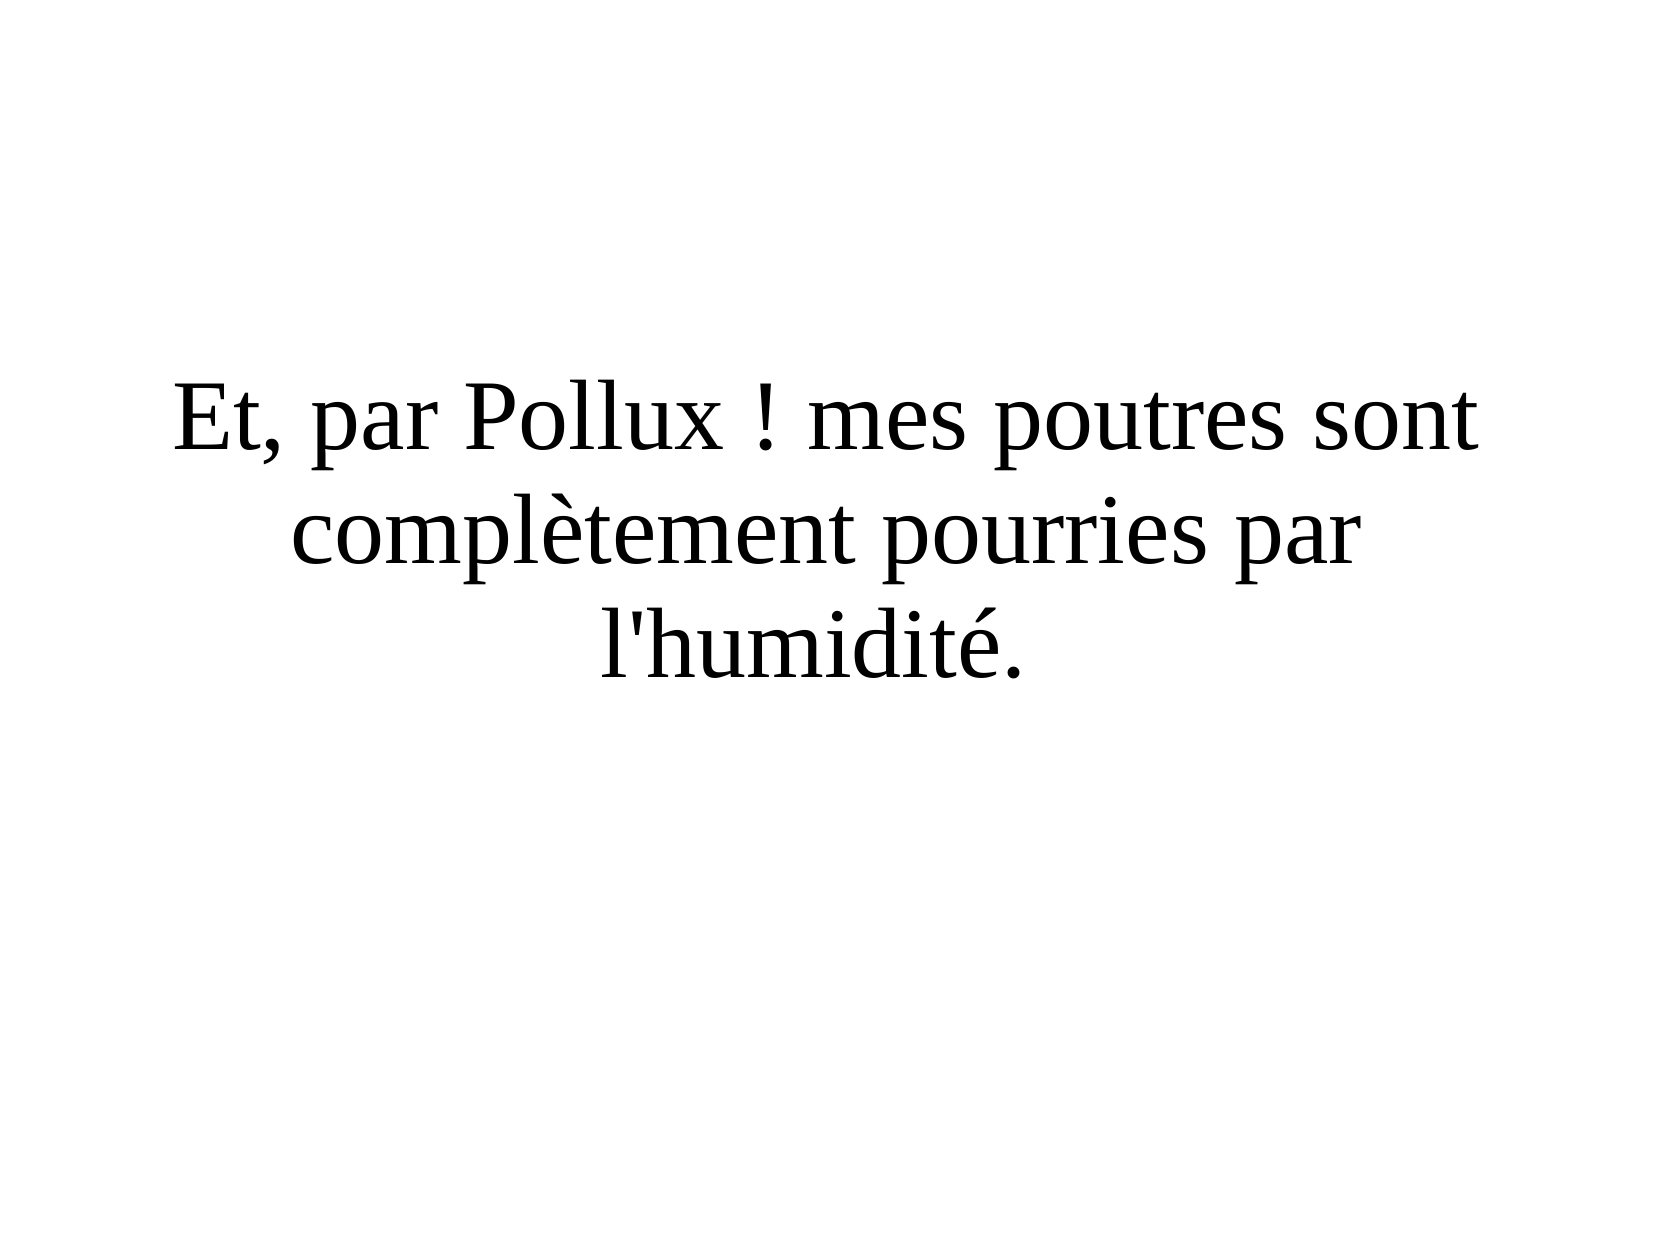

Et, par Pollux ! mes poutres sont complètement pourries par l'humidité.